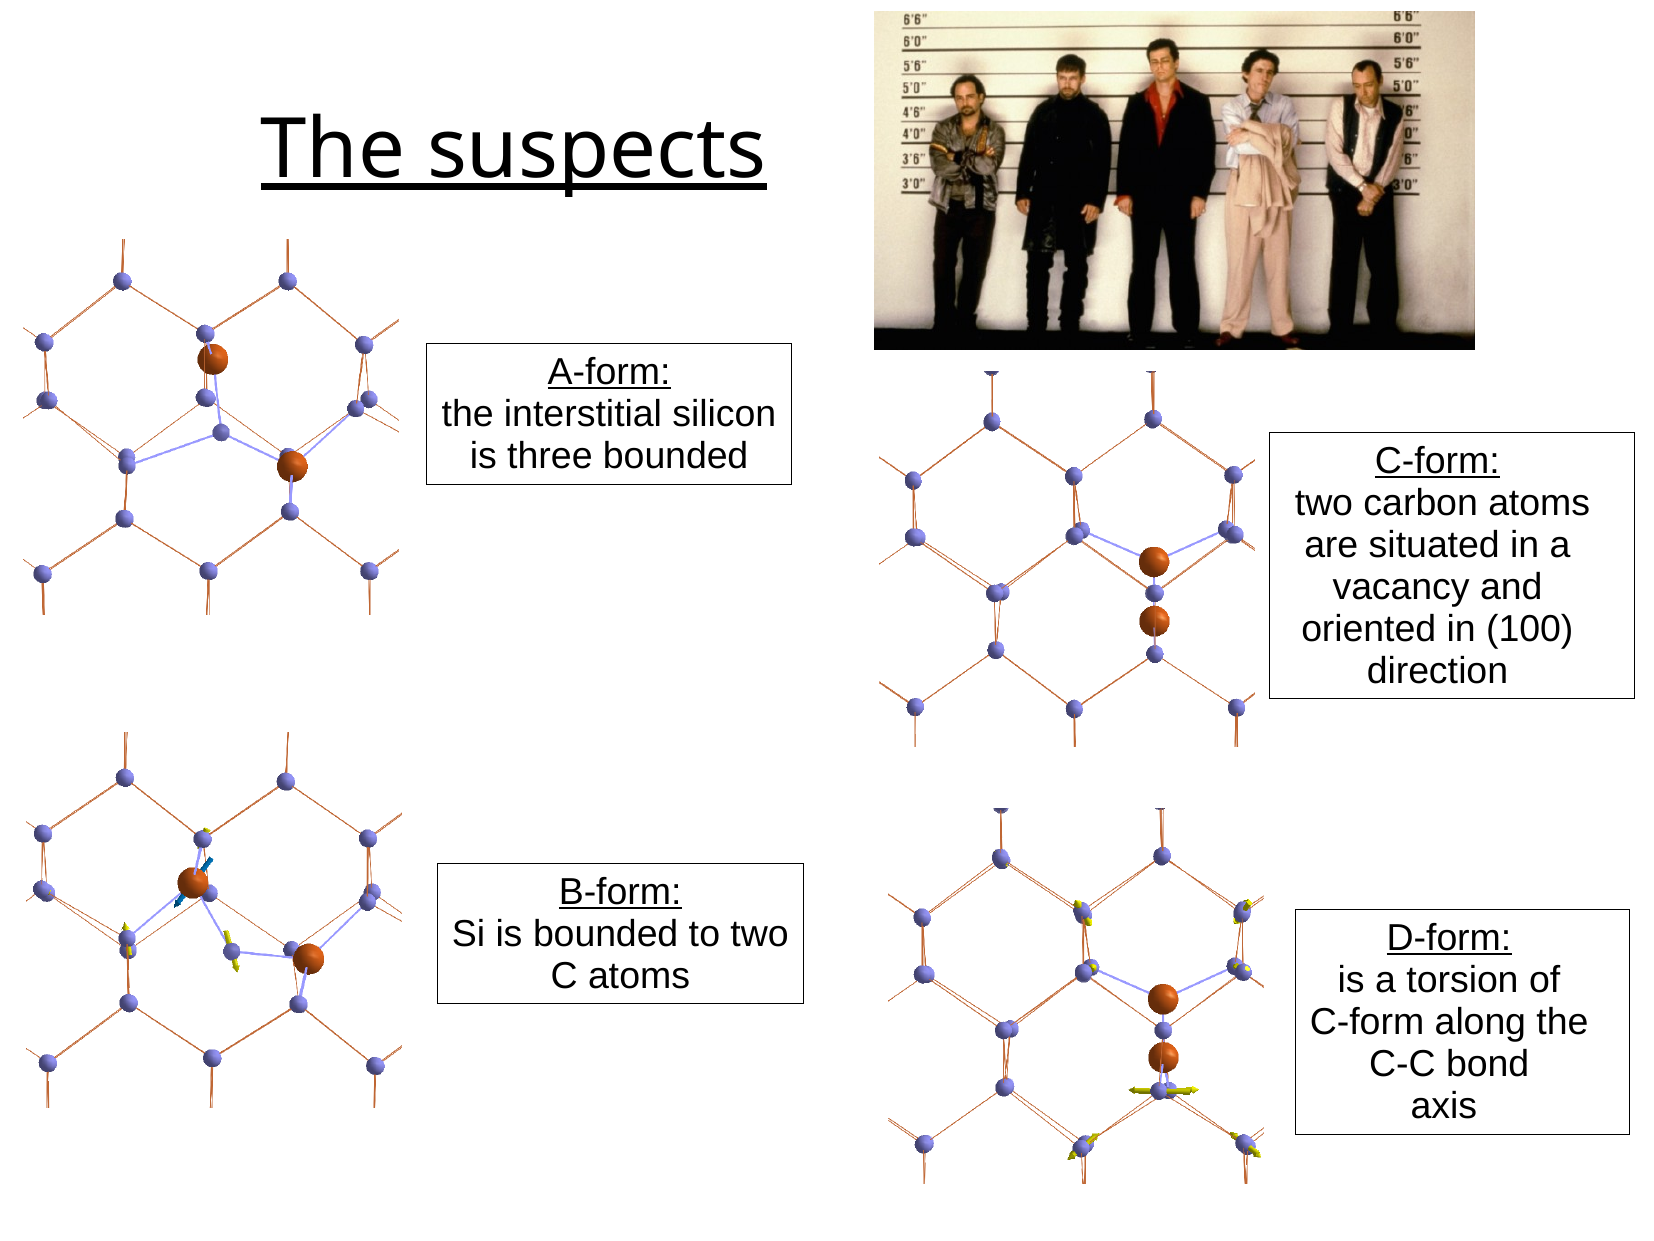

# The suspects
A-form:
the interstitial silicon
is three bounded
C-form:
 two carbon atoms are situated in a vacancy and
oriented in (100) direction
B-form:
Si is bounded to two
C atoms
D-form:
 is a torsion of
C-form along the C-C bond
axis